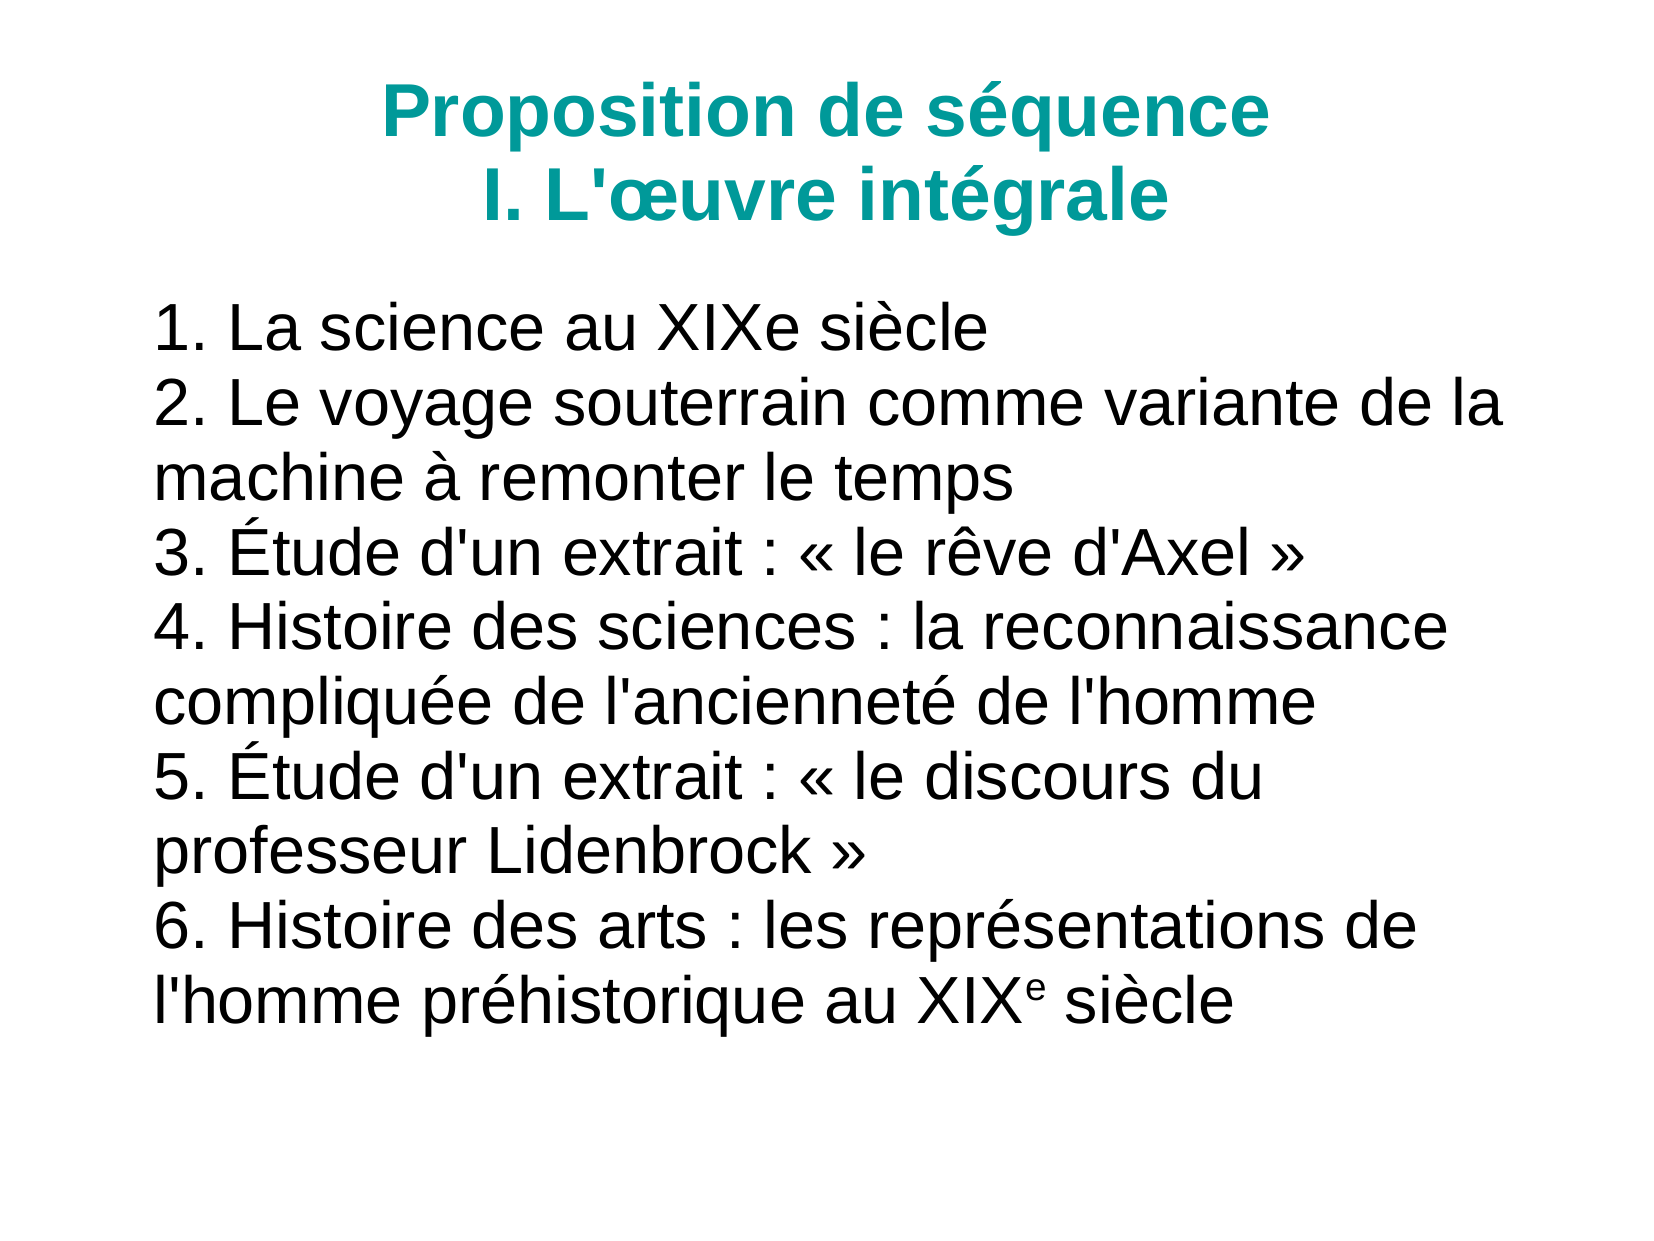

# Proposition de séquence I. L'œuvre intégrale
1. La science au XIXe siècle
2. Le voyage souterrain comme variante de la machine à remonter le temps
3. Étude d'un extrait : « le rêve d'Axel »
4. Histoire des sciences : la reconnaissance compliquée de l'ancienneté de l'homme
5. Étude d'un extrait : « le discours du professeur Lidenbrock »
6. Histoire des arts : les représentations de l'homme préhistorique au XIXe siècle